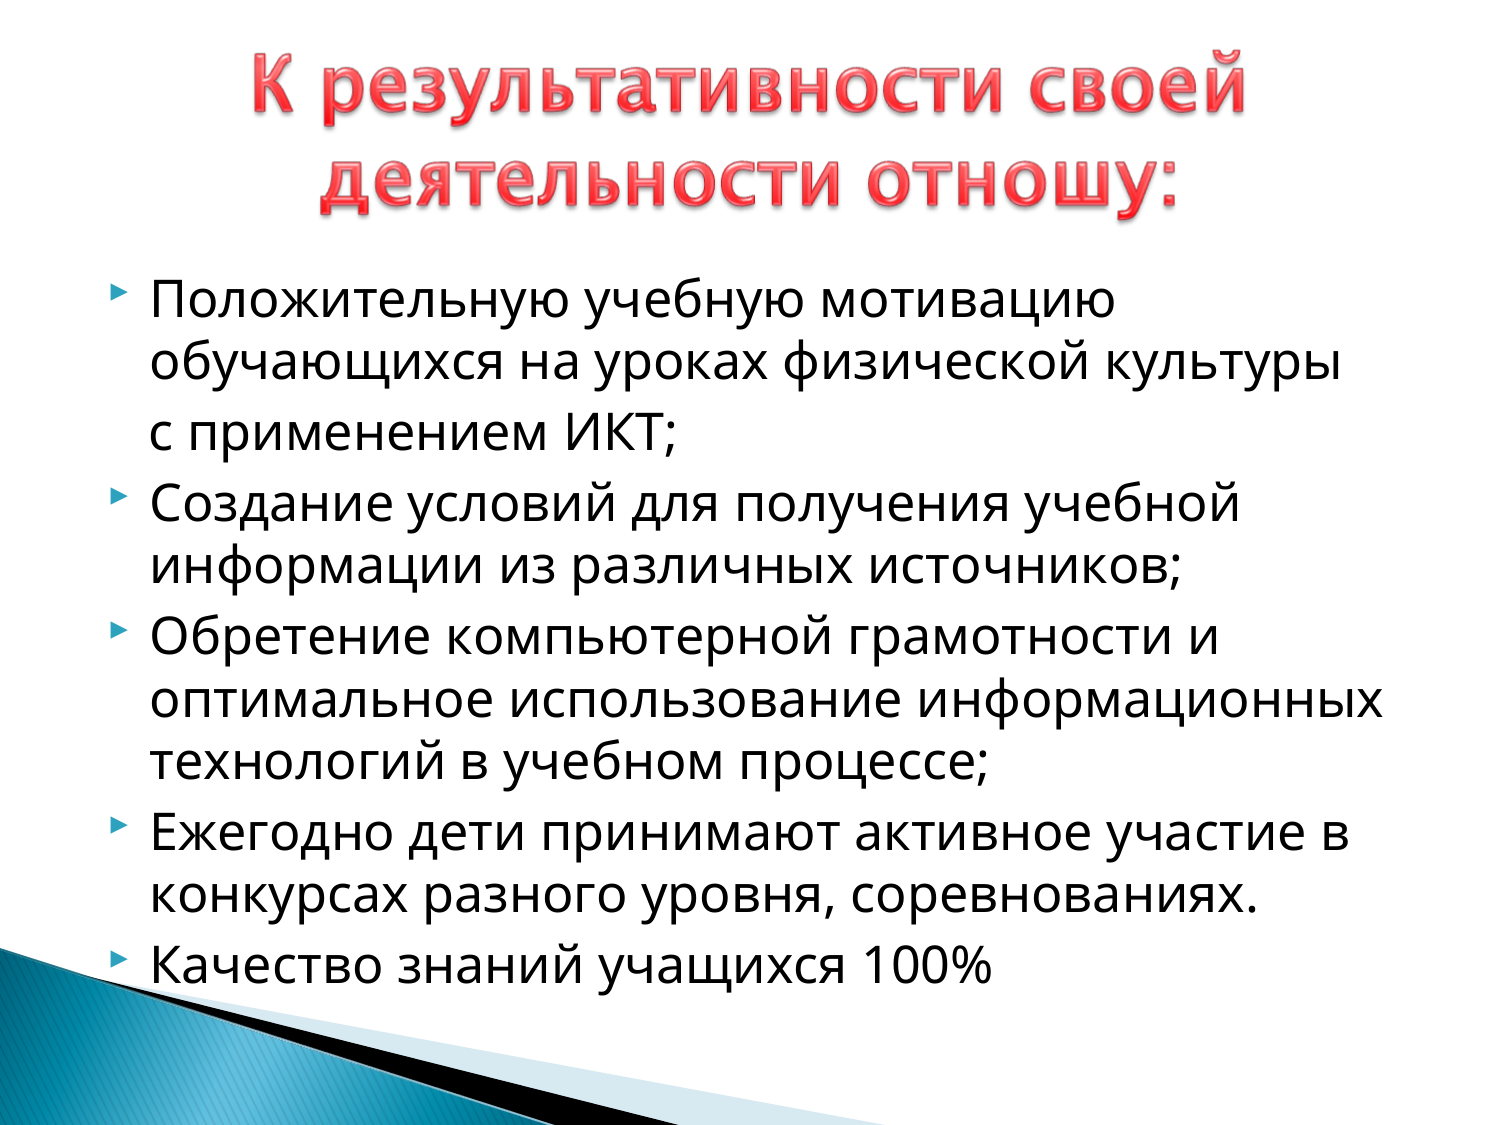

Положительную учебную мотивацию обучающихся на уроках физической культуры
 с применением ИКТ;
Создание условий для получения учебной информации из различных источников;
Обретение компьютерной грамотности и оптимальное использование информационных технологий в учебном процессе;
Ежегодно дети принимают активное участие в конкурсах разного уровня, соревнованиях.
Качество знаний учащихся 100%